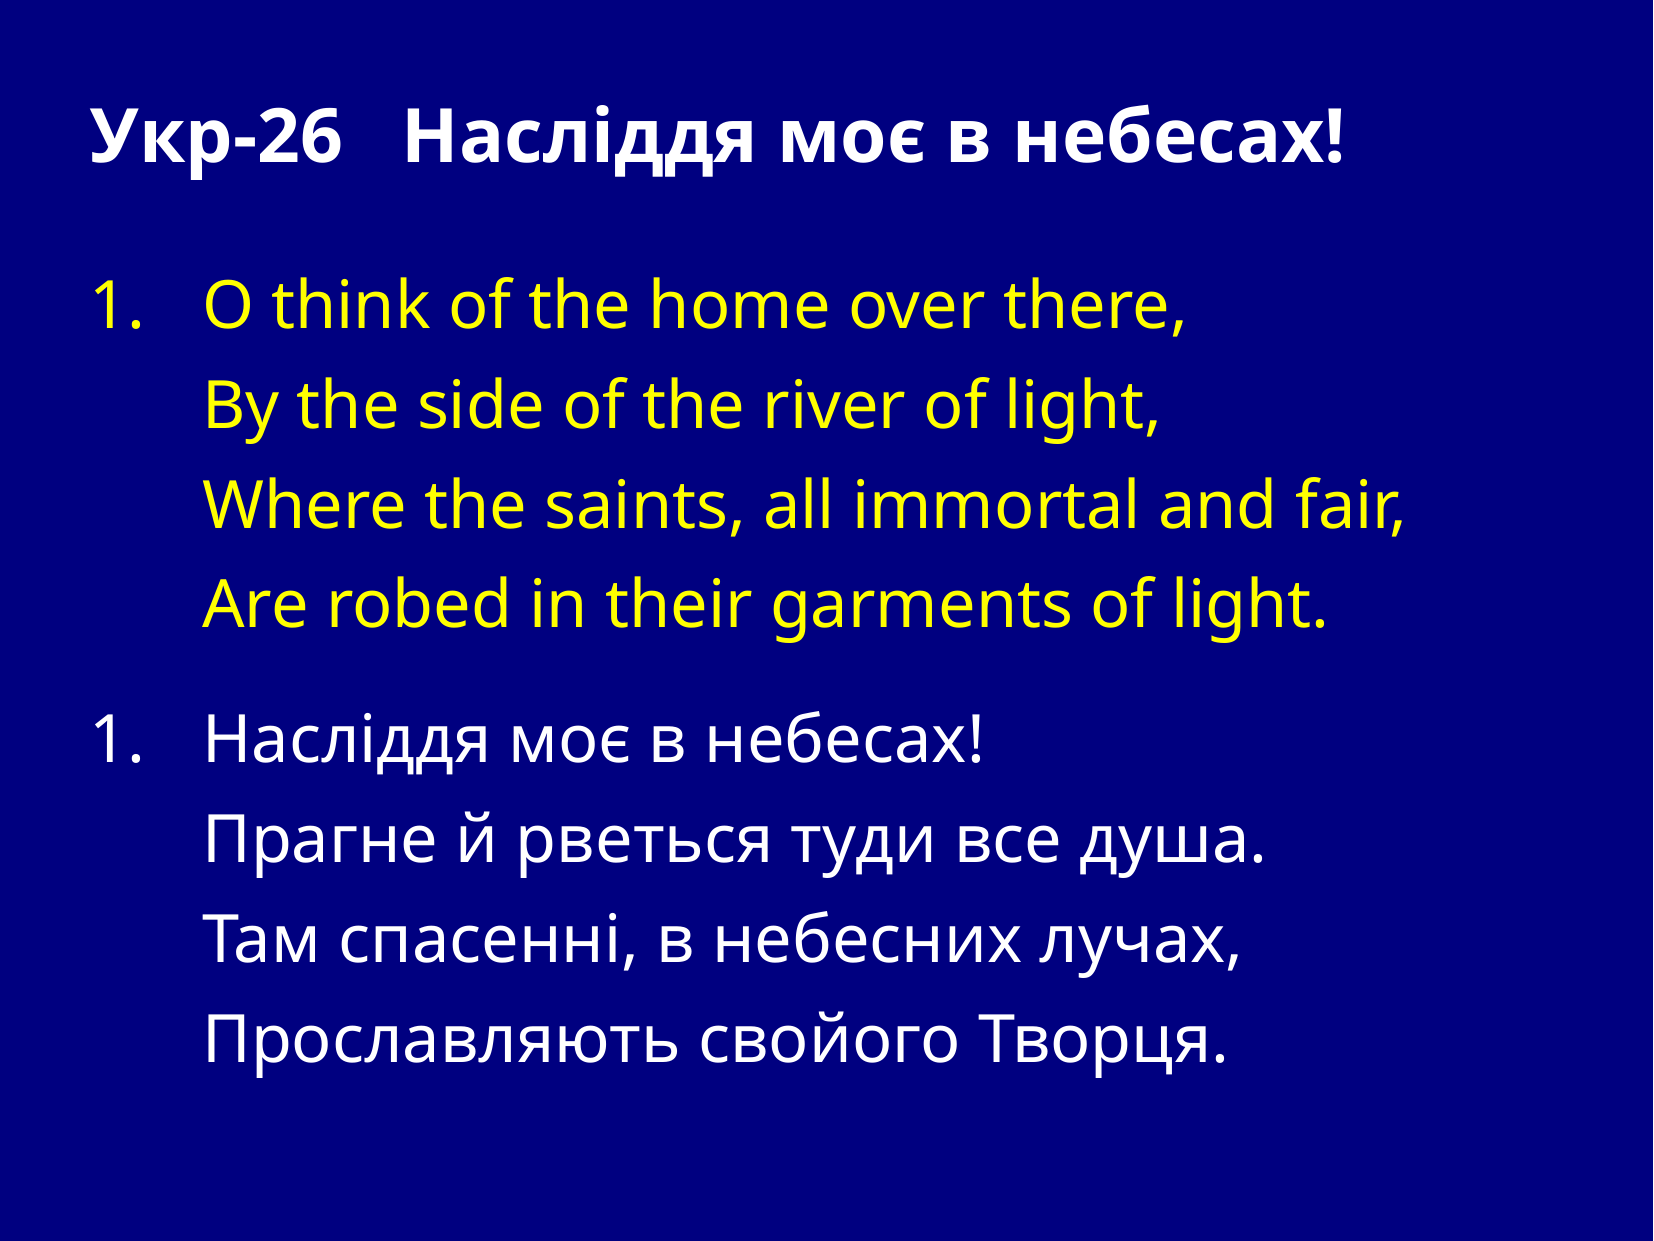

Укр-26 Насліддя моє в небесах!
1.	O think of the home over there,
	By the side of the river of light,
	Where the saints, all immortal and fair,
	Are robed in their garments of light.
1.	Насліддя моє в небесах!
	Прагне й рветься туди все душа.
	Там спасенні, в небесних лучах,
	Прославляють свойого Творця.